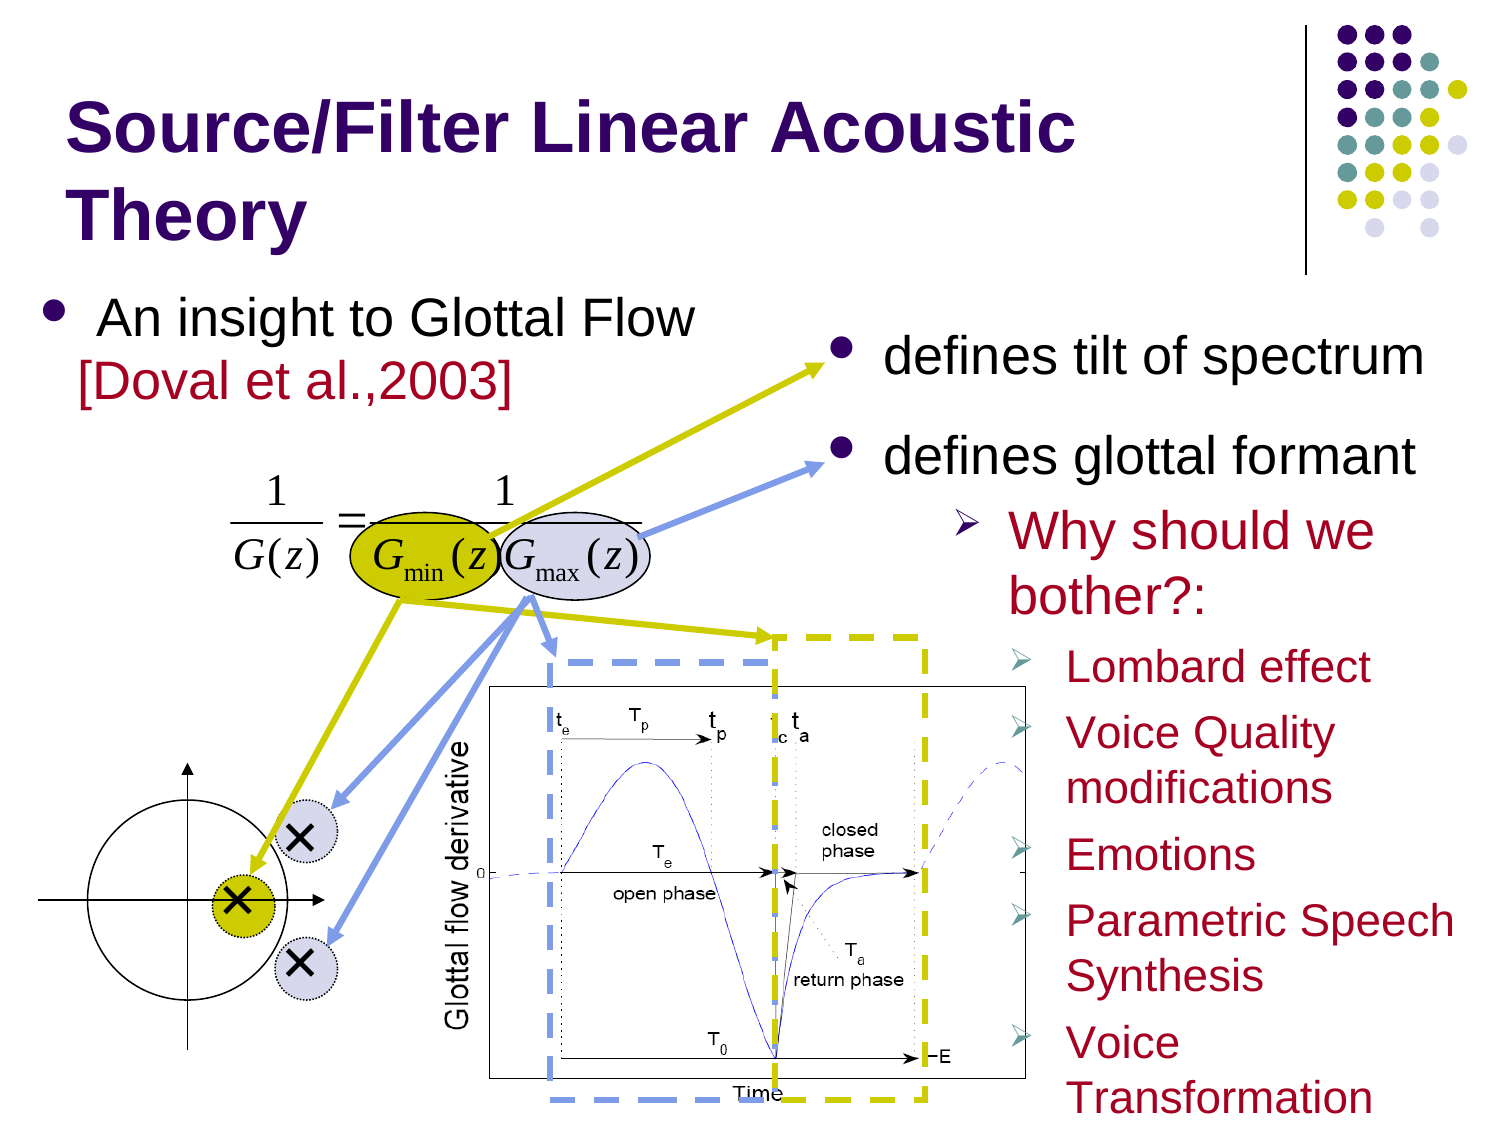

Source/Filter Linear Acoustic Theory
# An insight to Glottal Flow
defines tilt of spectrum
[Doval et al.,2003]
defines glottal formant
Why should we bother?:
Lombard effect
Voice Quality modifications
Emotions
Parametric Speech Synthesis
Voice Transformation